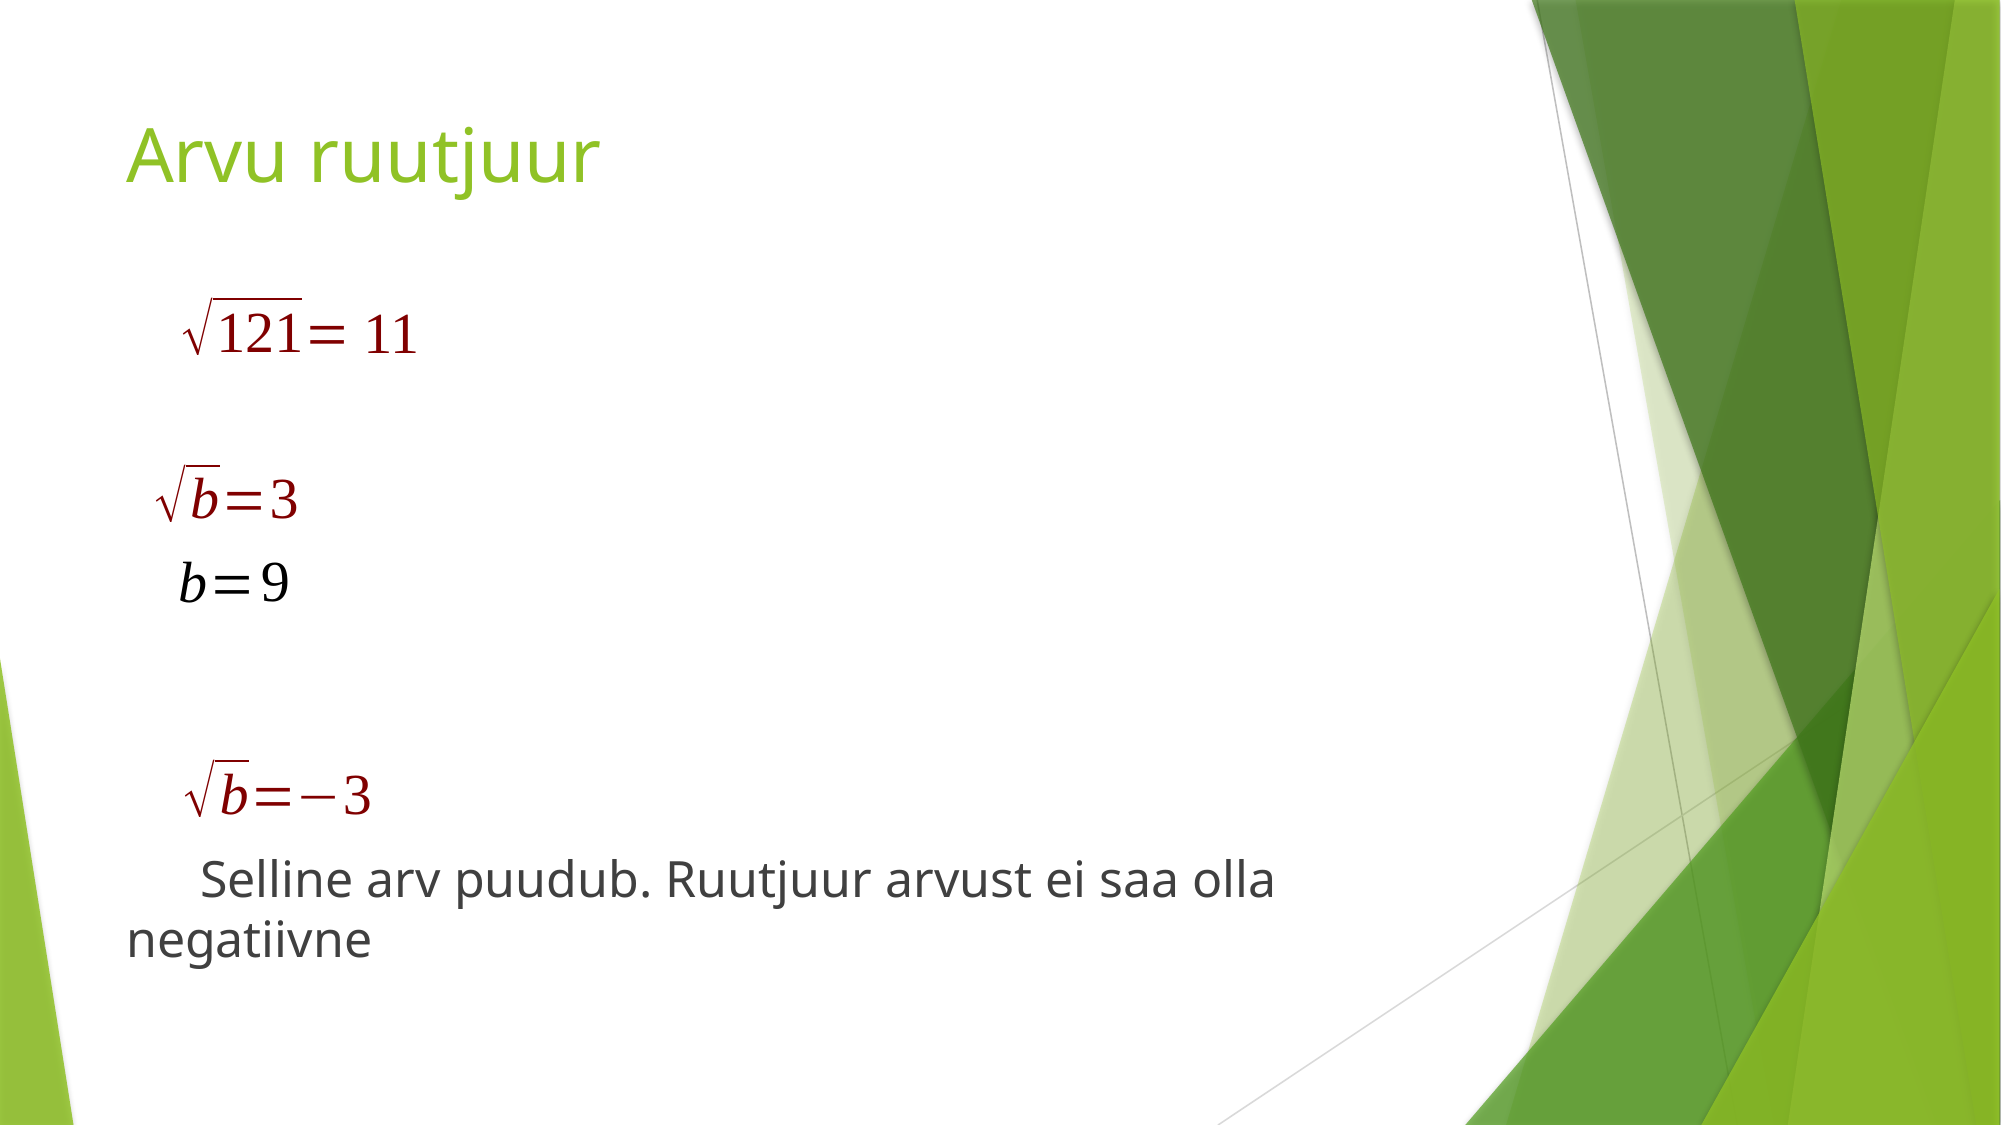

# Arvu ruutjuur
	Selline arv puudub. Ruutjuur arvust ei saa olla negatiivne